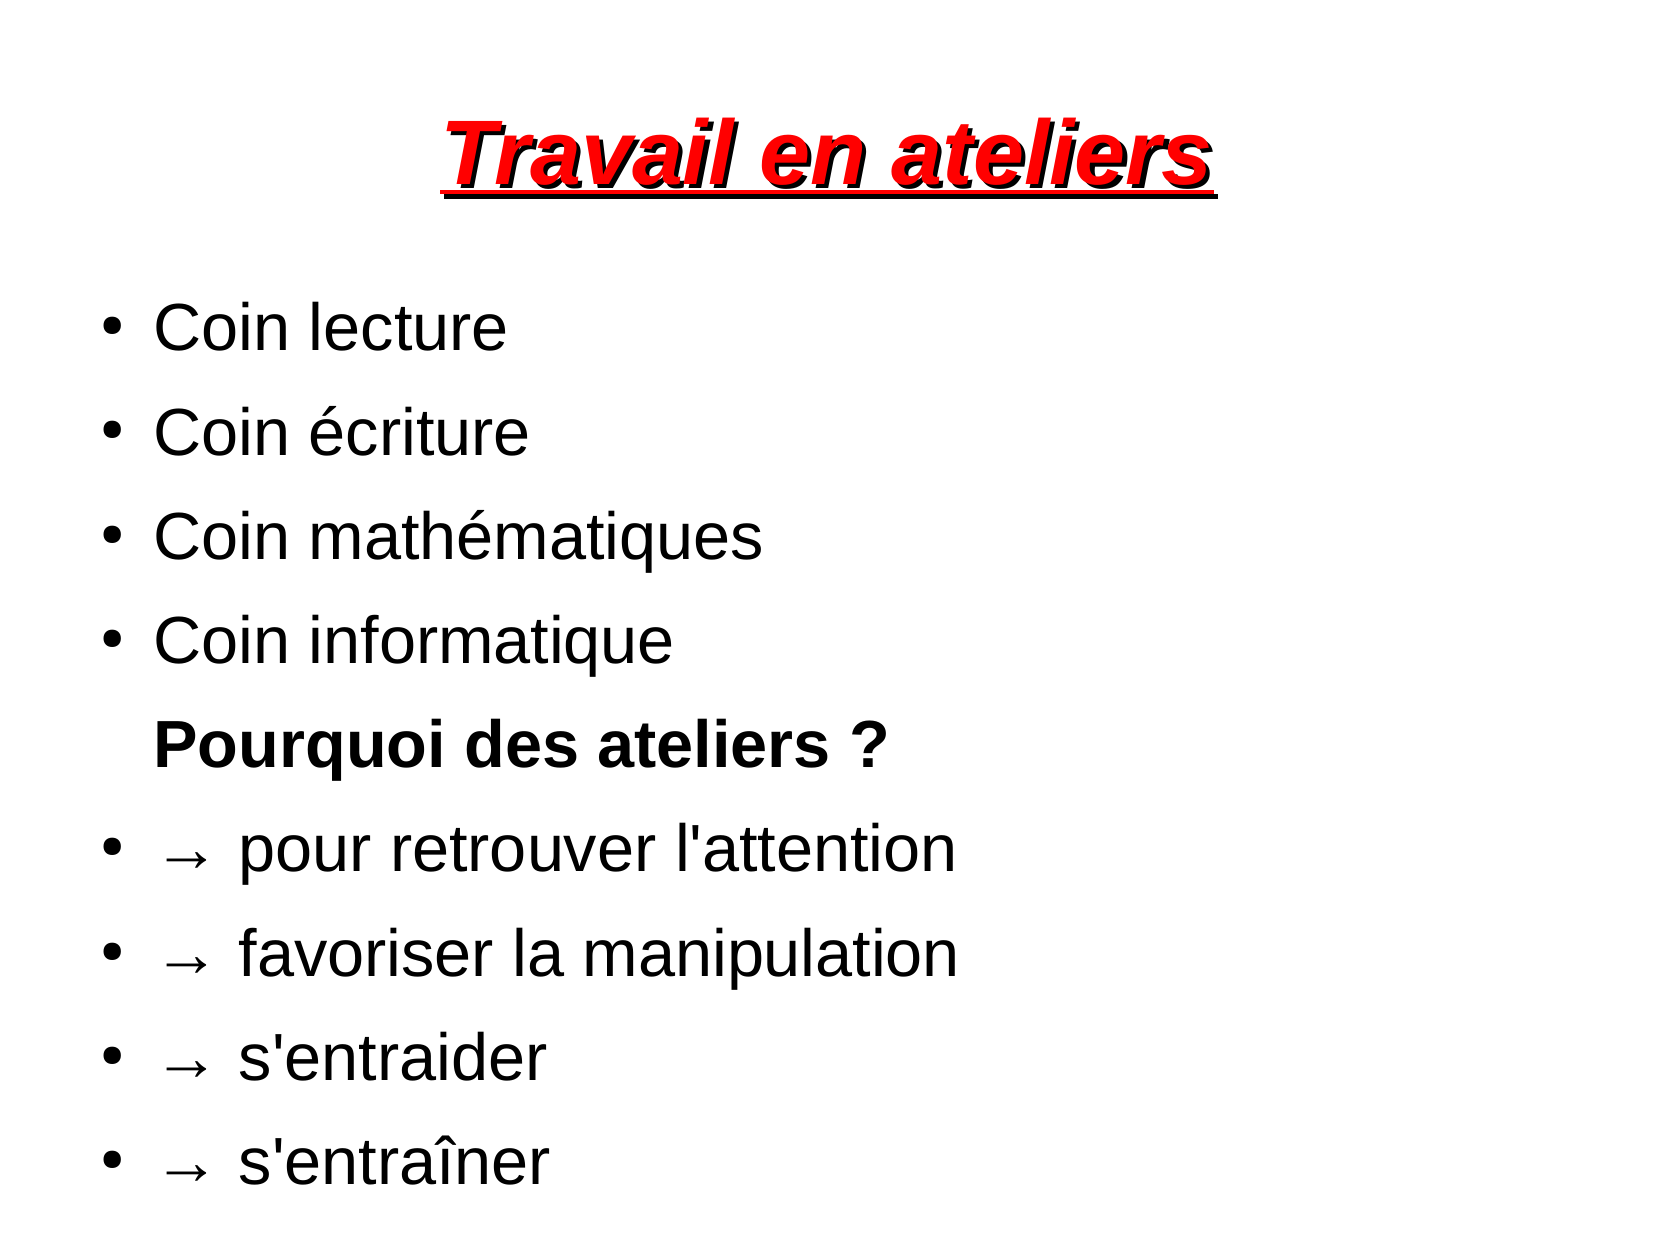

# Travail en ateliers
Coin lecture
Coin écriture
Coin mathématiques
Coin informatique
Pourquoi des ateliers ?
→ pour retrouver l'attention
→ favoriser la manipulation
→ s'entraider
→ s'entraîner